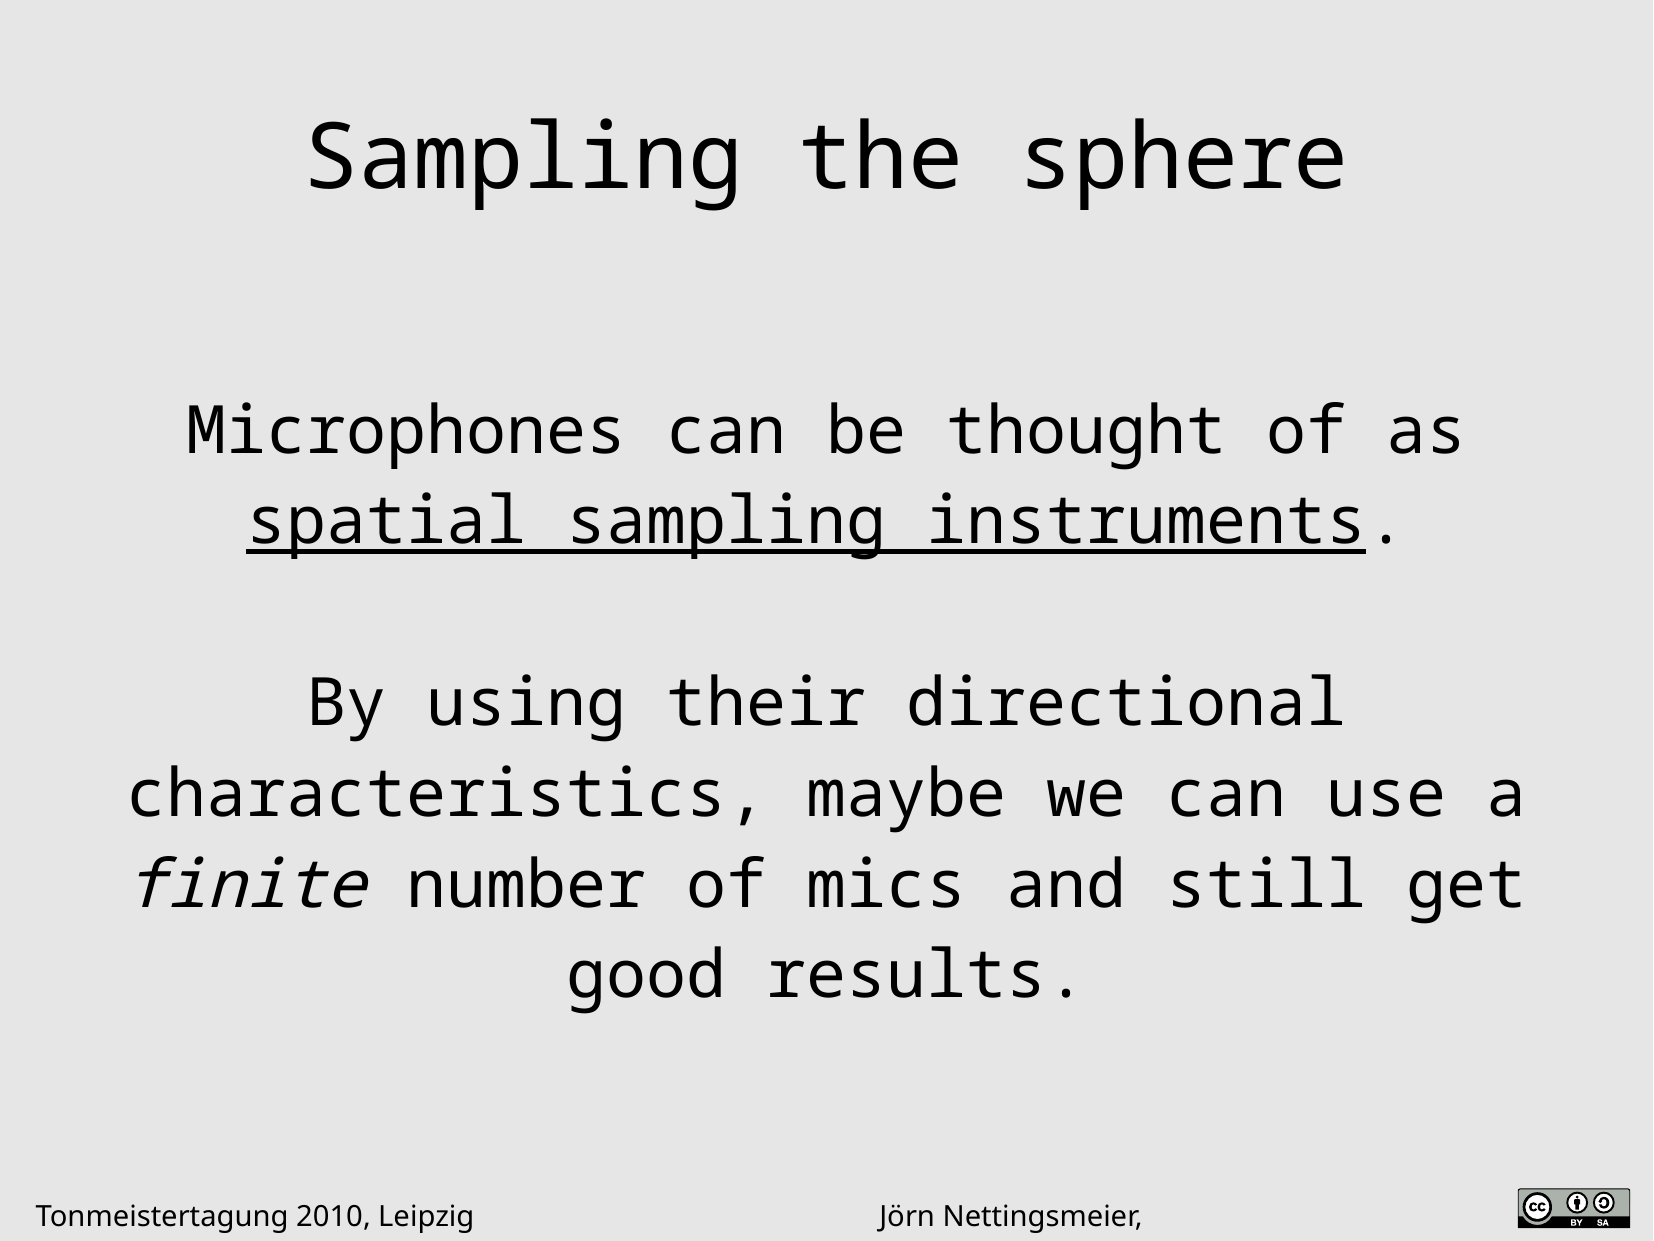

# Sampling the sphere
Microphones can be thought of as spatial sampling instruments.
By using their directional characteristics, maybe we can use a finite number of mics and still get good results.